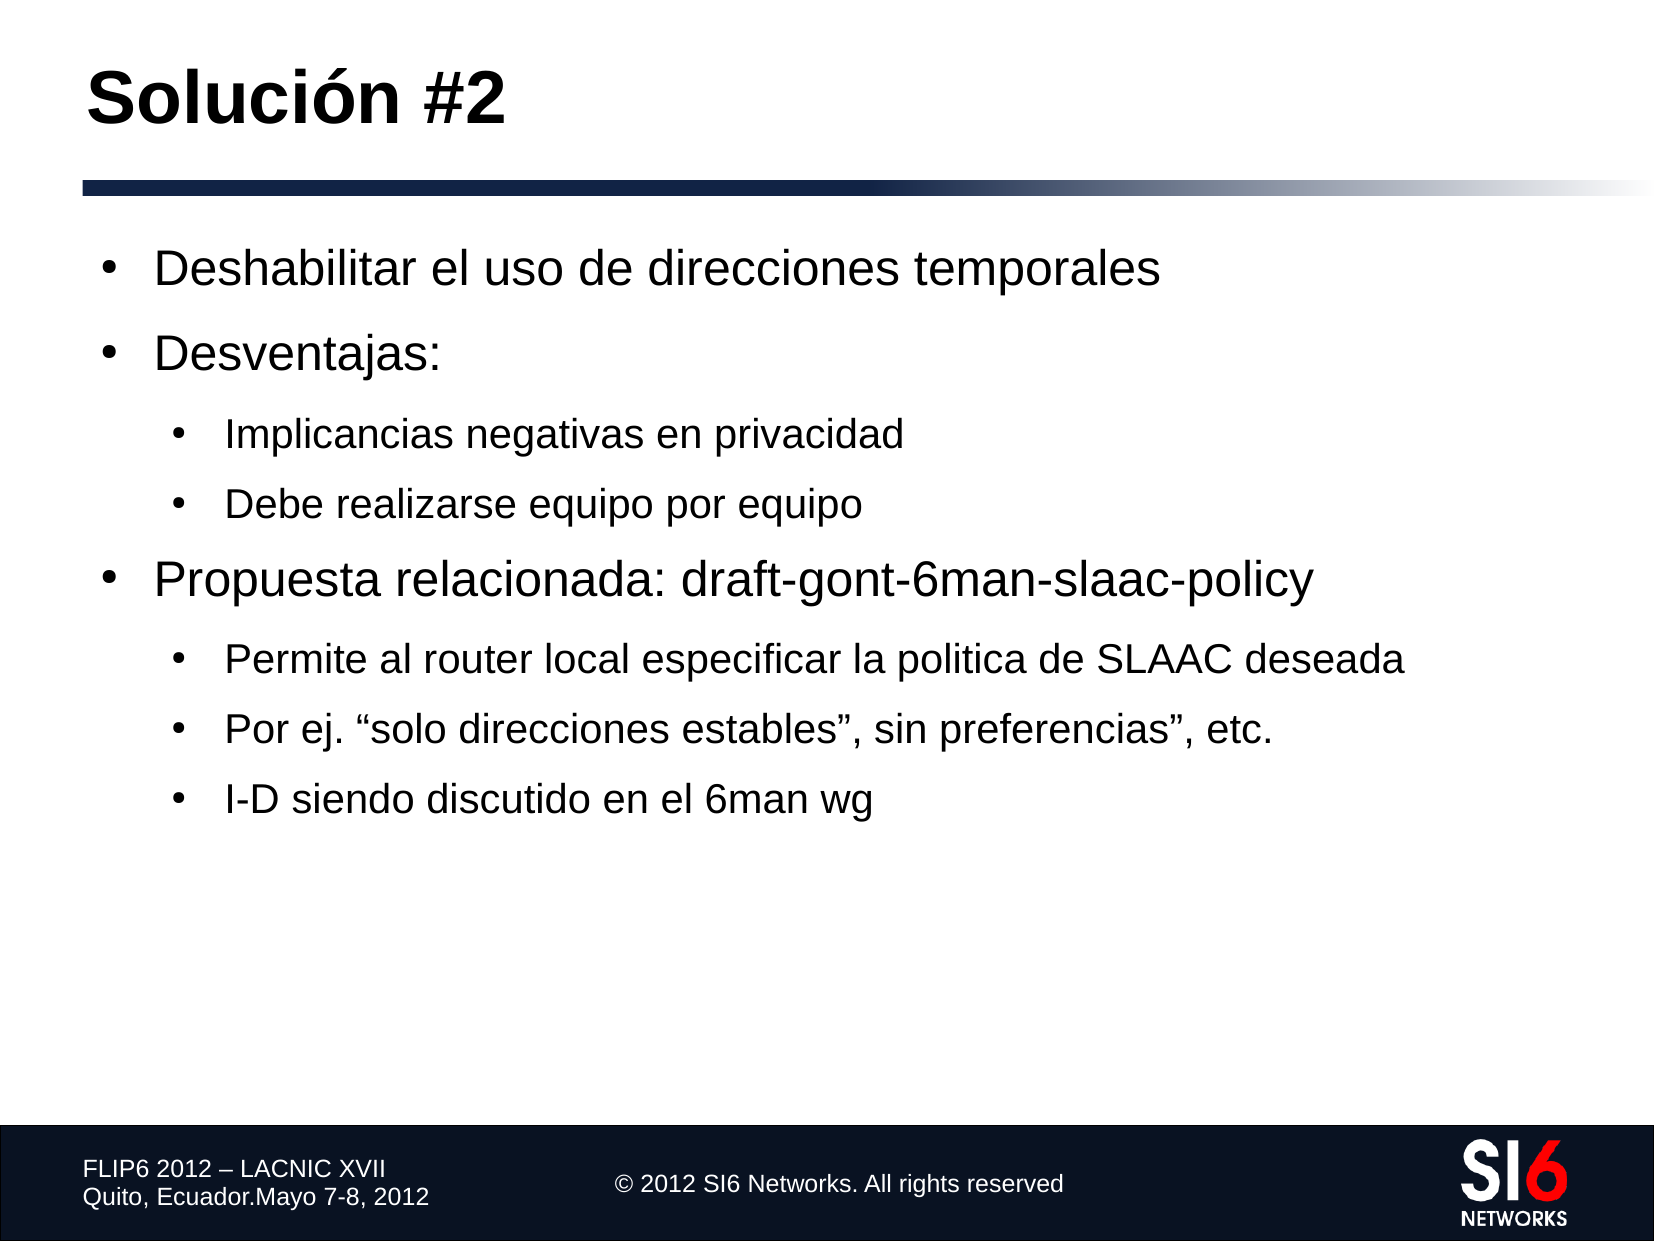

# Solución #2
Deshabilitar el uso de direcciones temporales
Desventajas:
Implicancias negativas en privacidad
Debe realizarse equipo por equipo
Propuesta relacionada: draft-gont-6man-slaac-policy
Permite al router local especificar la politica de SLAAC deseada
Por ej. “solo direcciones estables”, sin preferencias”, etc.
I-D siendo discutido en el 6man wg